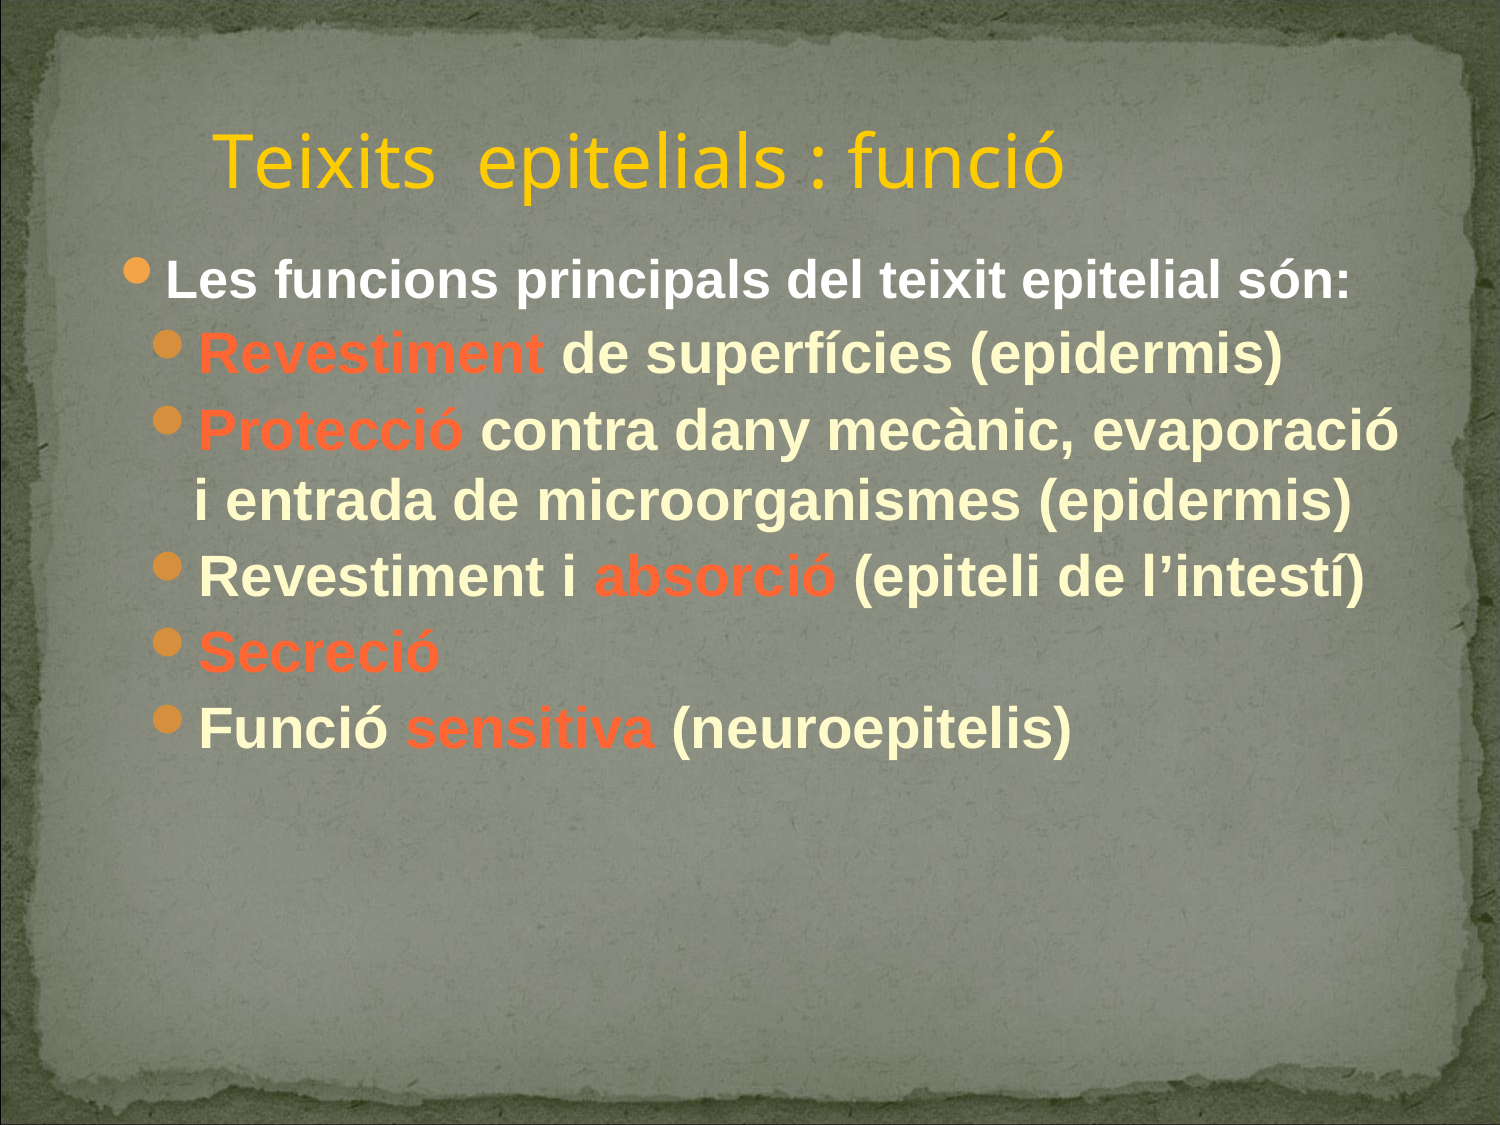

Teixits epitelials : funció
# Les funcions principals del teixit epitelial són:
Revestiment de superfícies (epidermis)
Protecció contra dany mecànic, evaporació i entrada de microorganismes (epidermis)
Revestiment i absorció (epiteli de l’intestí)
Secreció
Funció sensitiva (neuroepitelis)